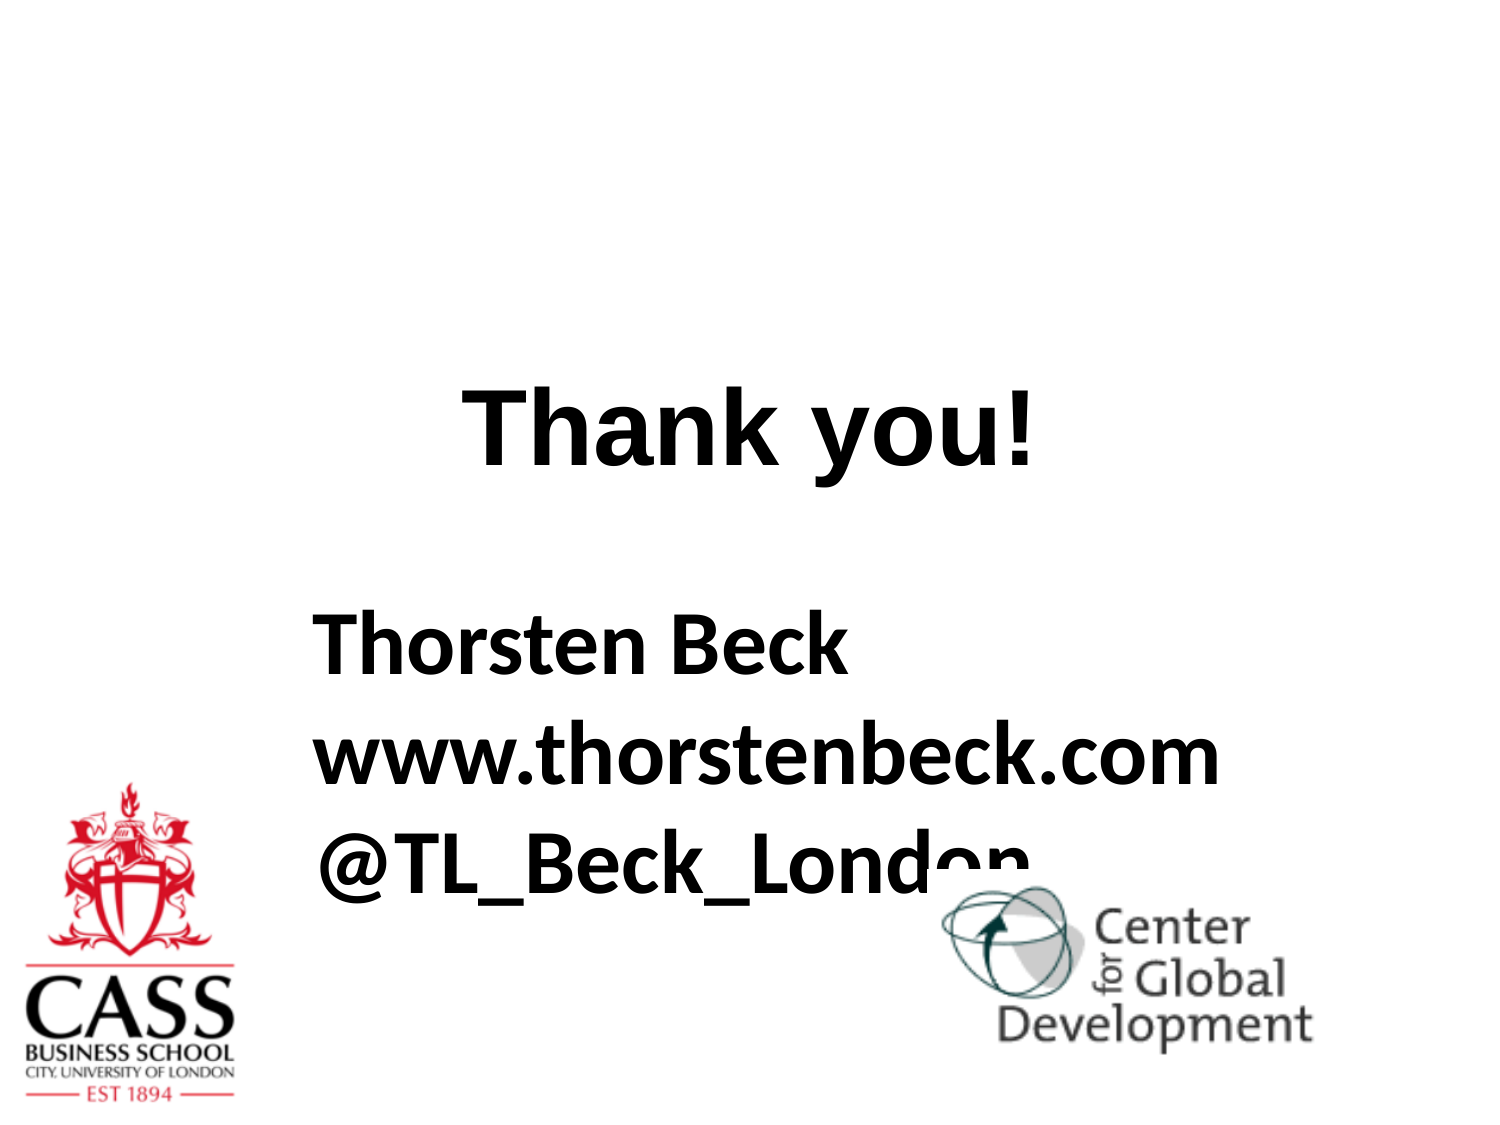

# Thank you!
Thorsten Beck
www.thorstenbeck.com
@TL_Beck_London